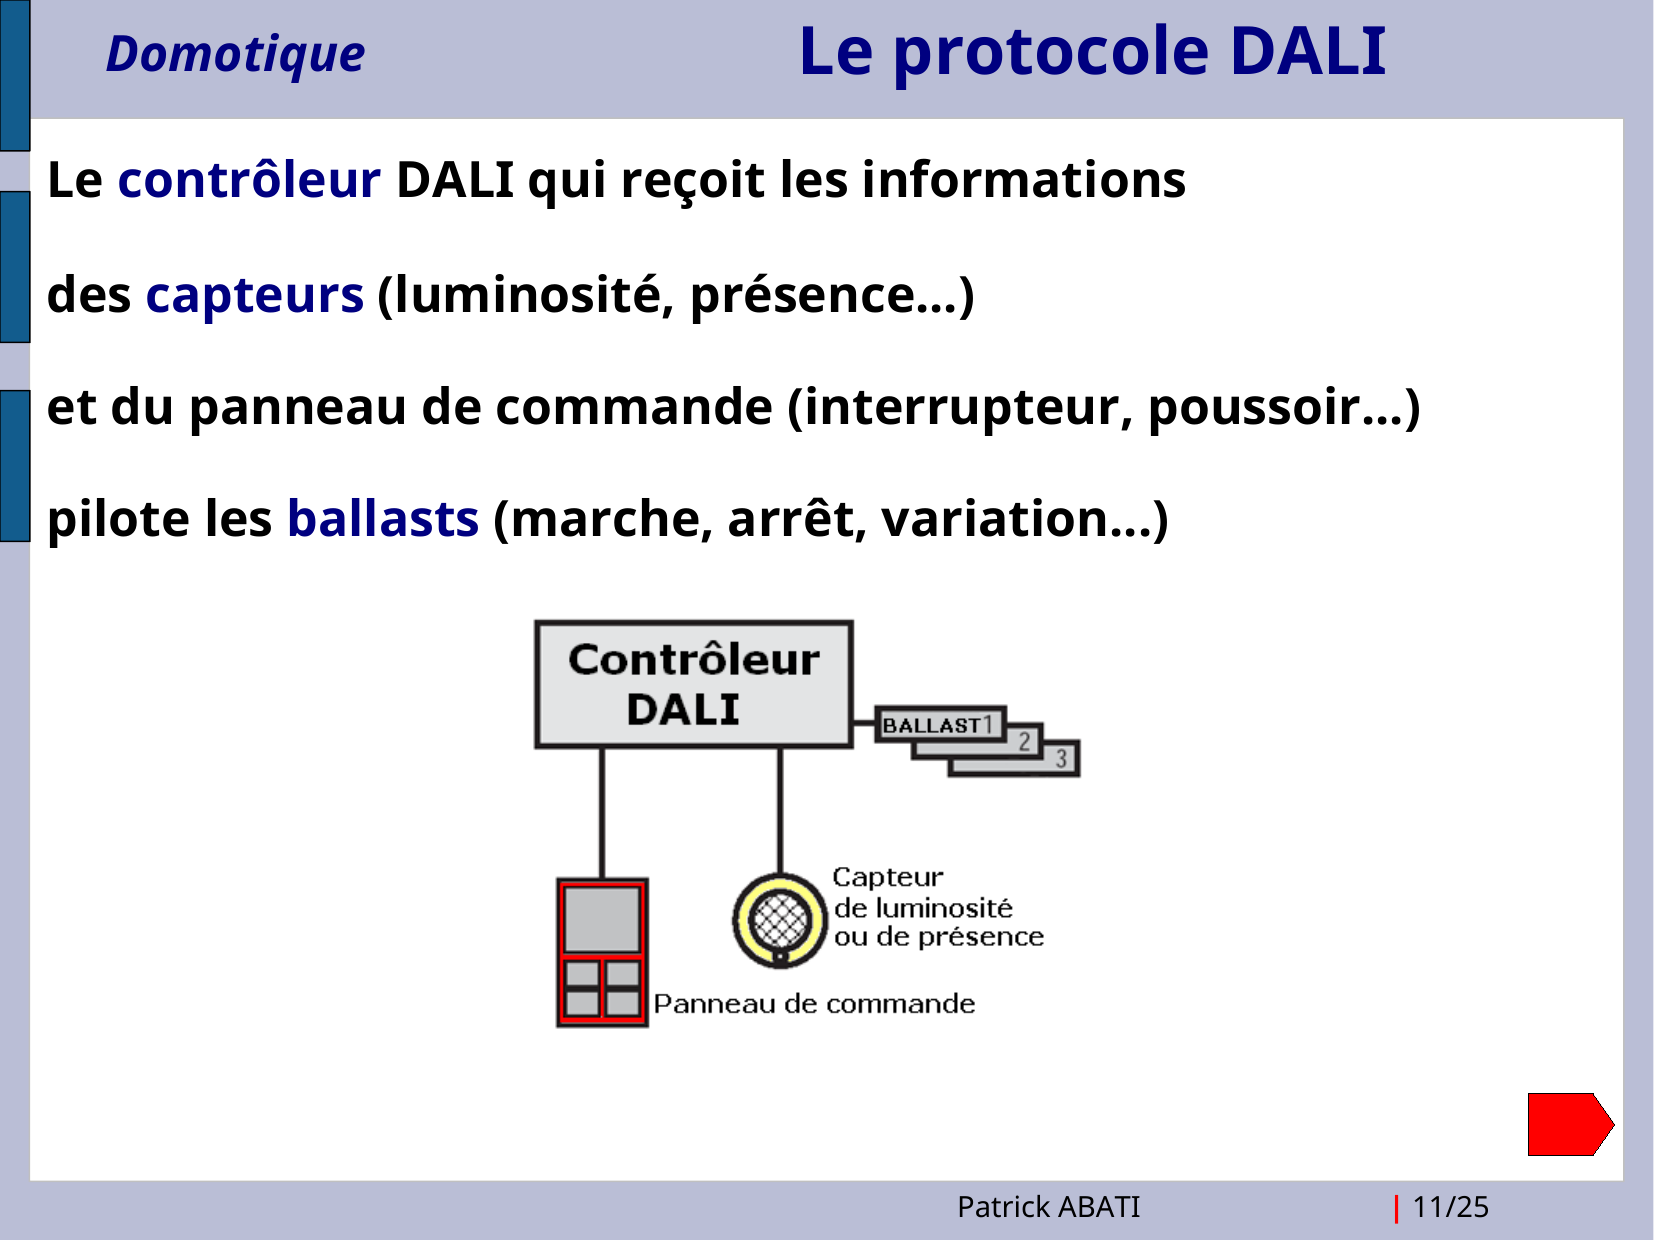

Le contrôleur DALI qui reçoit les informations
des capteurs (luminosité, présence...)
et du panneau de commande (interrupteur, poussoir...)
pilote les ballasts (marche, arrêt, variation...)